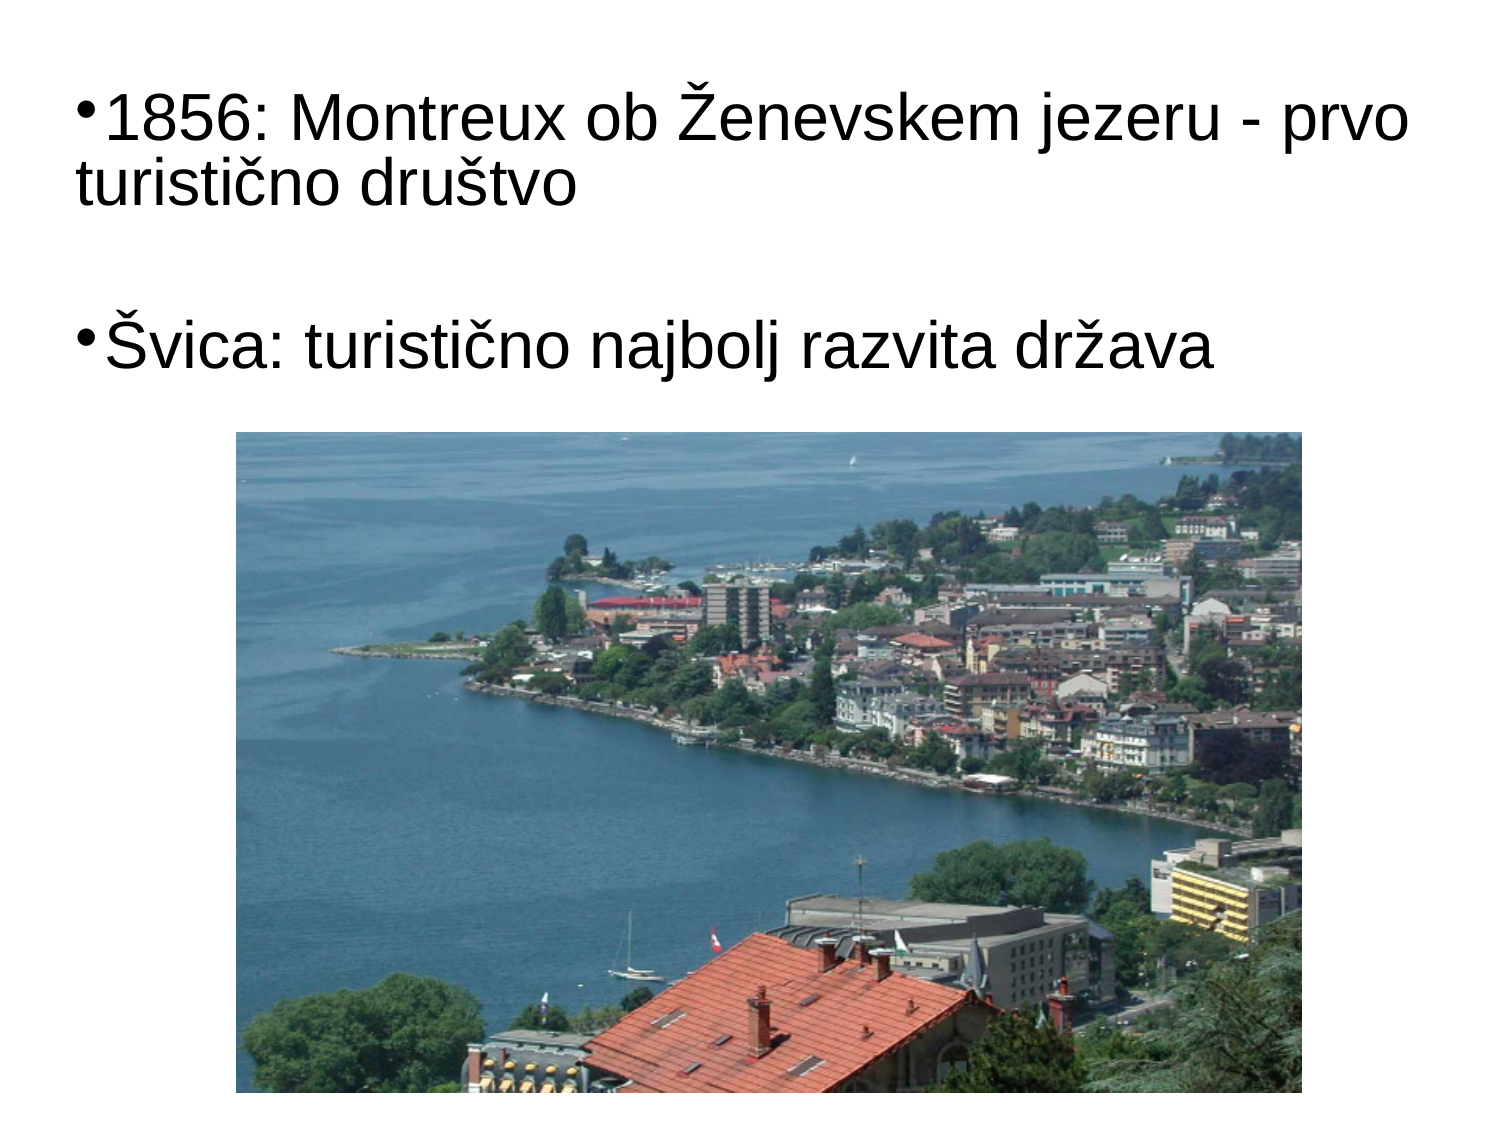

# 1856: Montreux ob Ženevskem jezeru - prvo turistično društvo
Švica: turistično najbolj razvita država